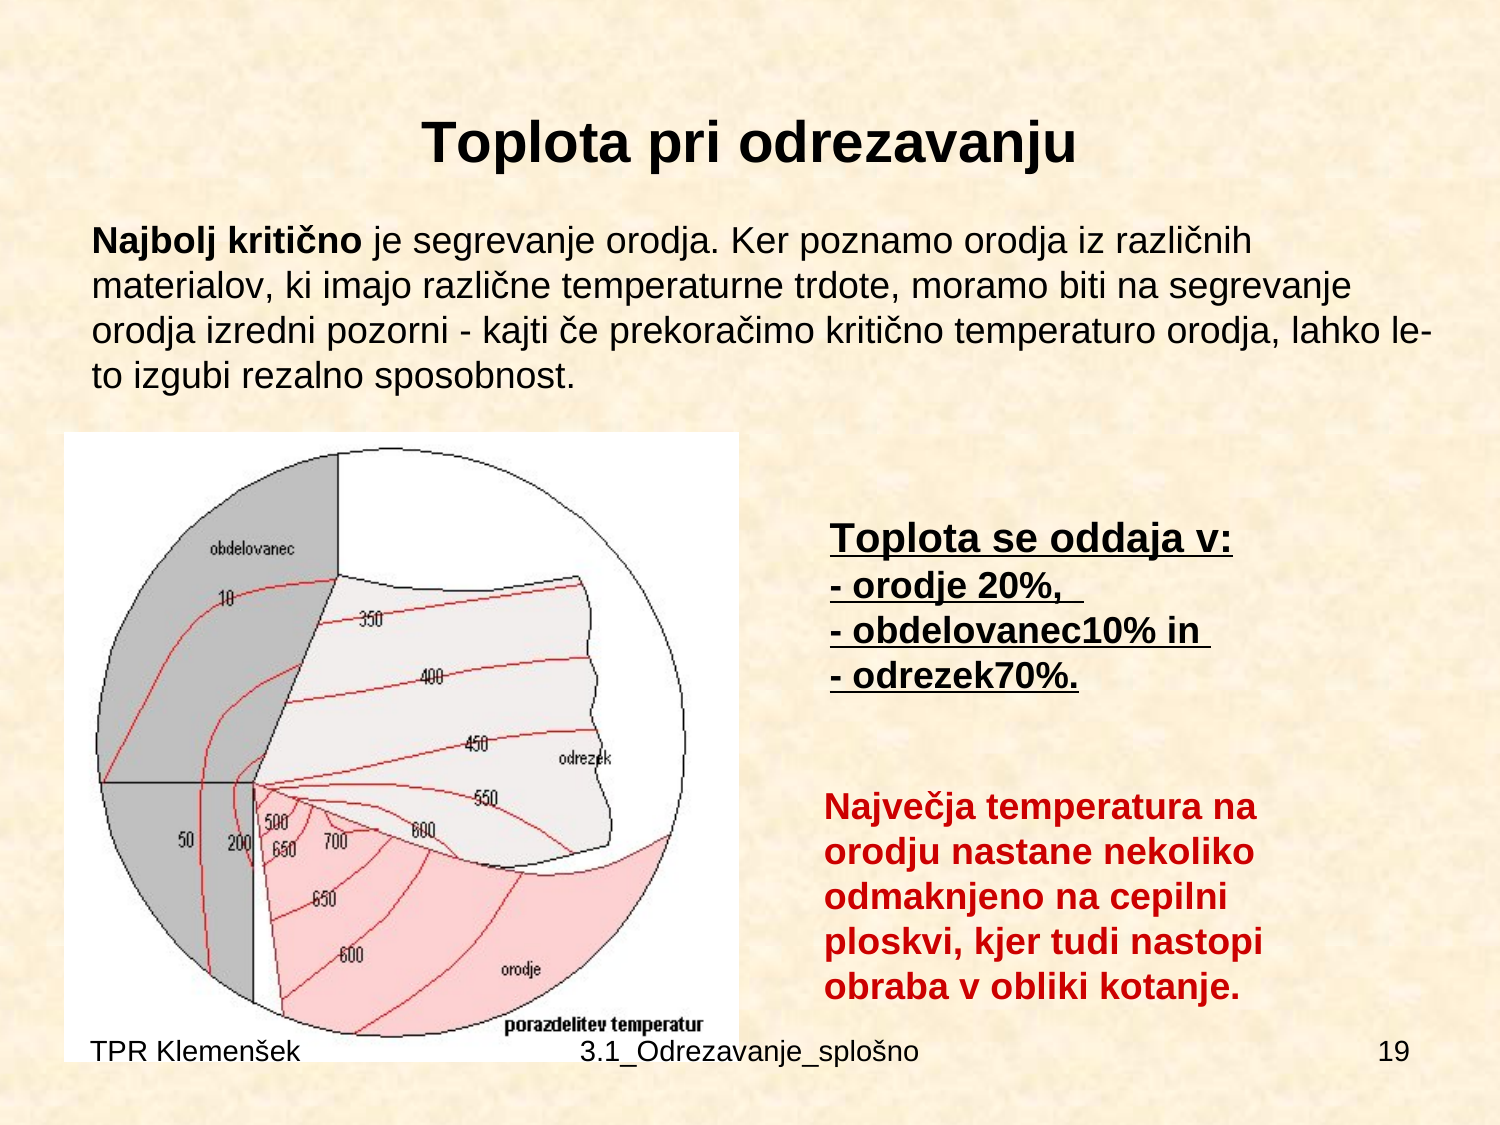

# Toplota pri odrezavanju
Najbolj kritično je segrevanje orodja. Ker poznamo orodja iz različnih materialov, ki imajo različne temperaturne trdote, moramo biti na segrevanje orodja izredni pozorni - kajti če prekoračimo kritično temperaturo orodja, lahko le-to izgubi rezalno sposobnost.
Toplota se oddaja v:
- orodje 20%,
- obdelovanec10% in
- odrezek70%.
Največja temperatura na orodju nastane nekoliko odmaknjeno na cepilni ploskvi, kjer tudi nastopi obraba v obliki kotanje.
TPR Klemenšek
3.1_Odrezavanje_splošno
10